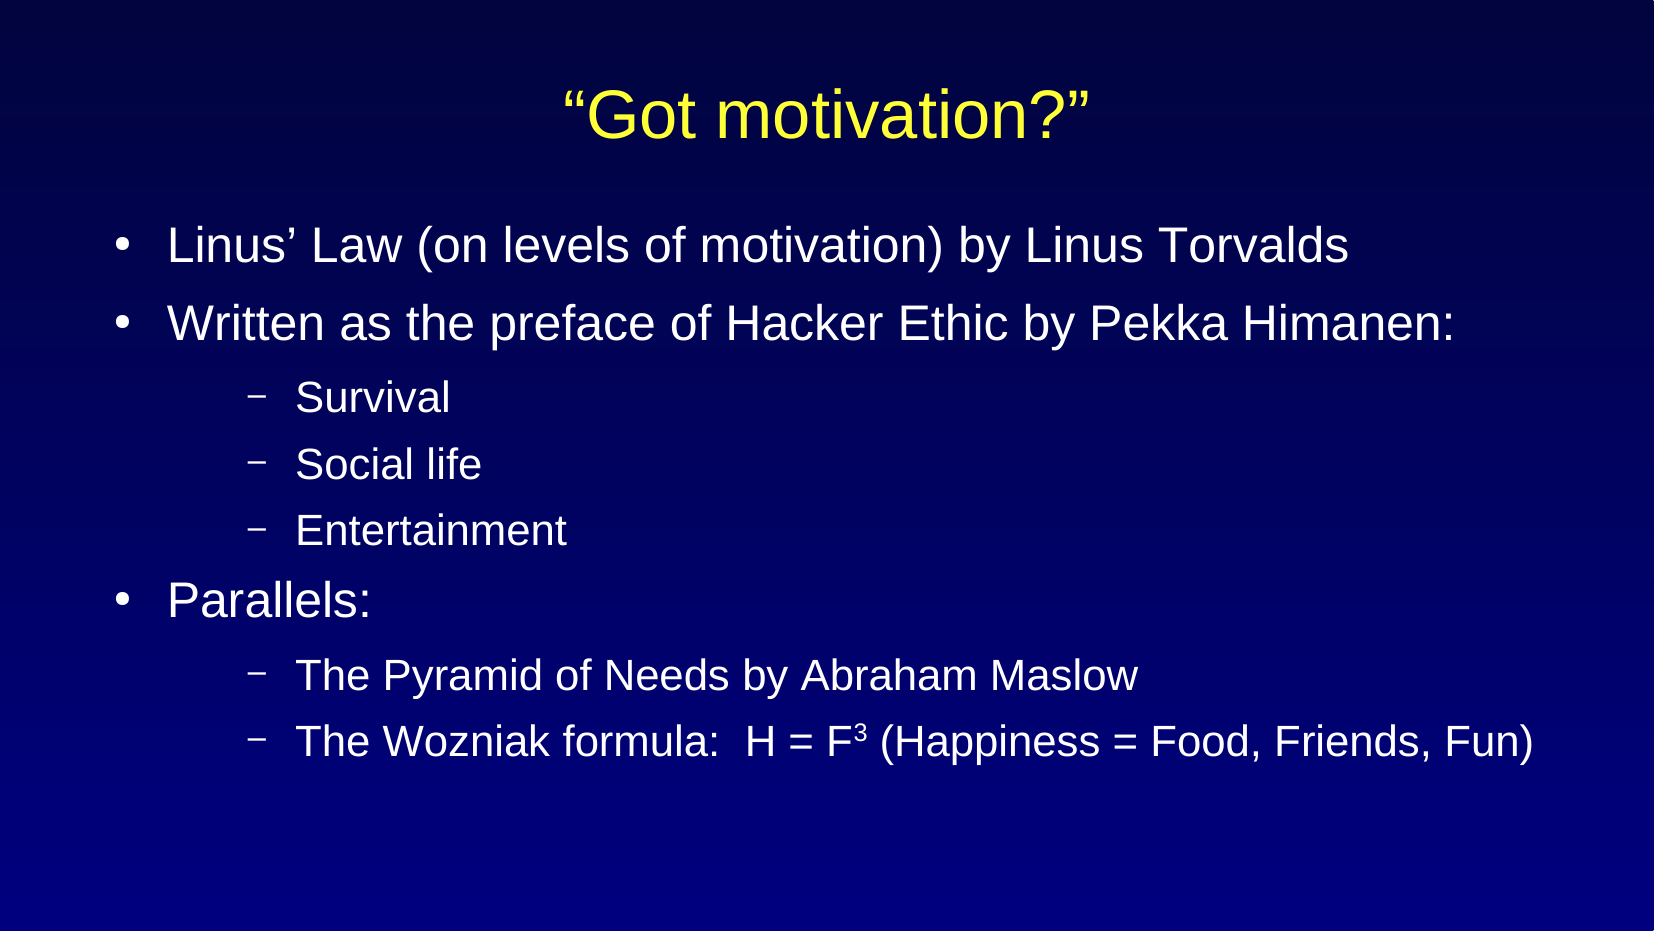

# “Got motivation?”
Linus’ Law (on levels of motivation) by Linus Torvalds
Written as the preface of Hacker Ethic by Pekka Himanen:
Survival
Social life
Entertainment
Parallels:
The Pyramid of Needs by Abraham Maslow
The Wozniak formula: H = F3 (Happiness = Food, Friends, Fun)